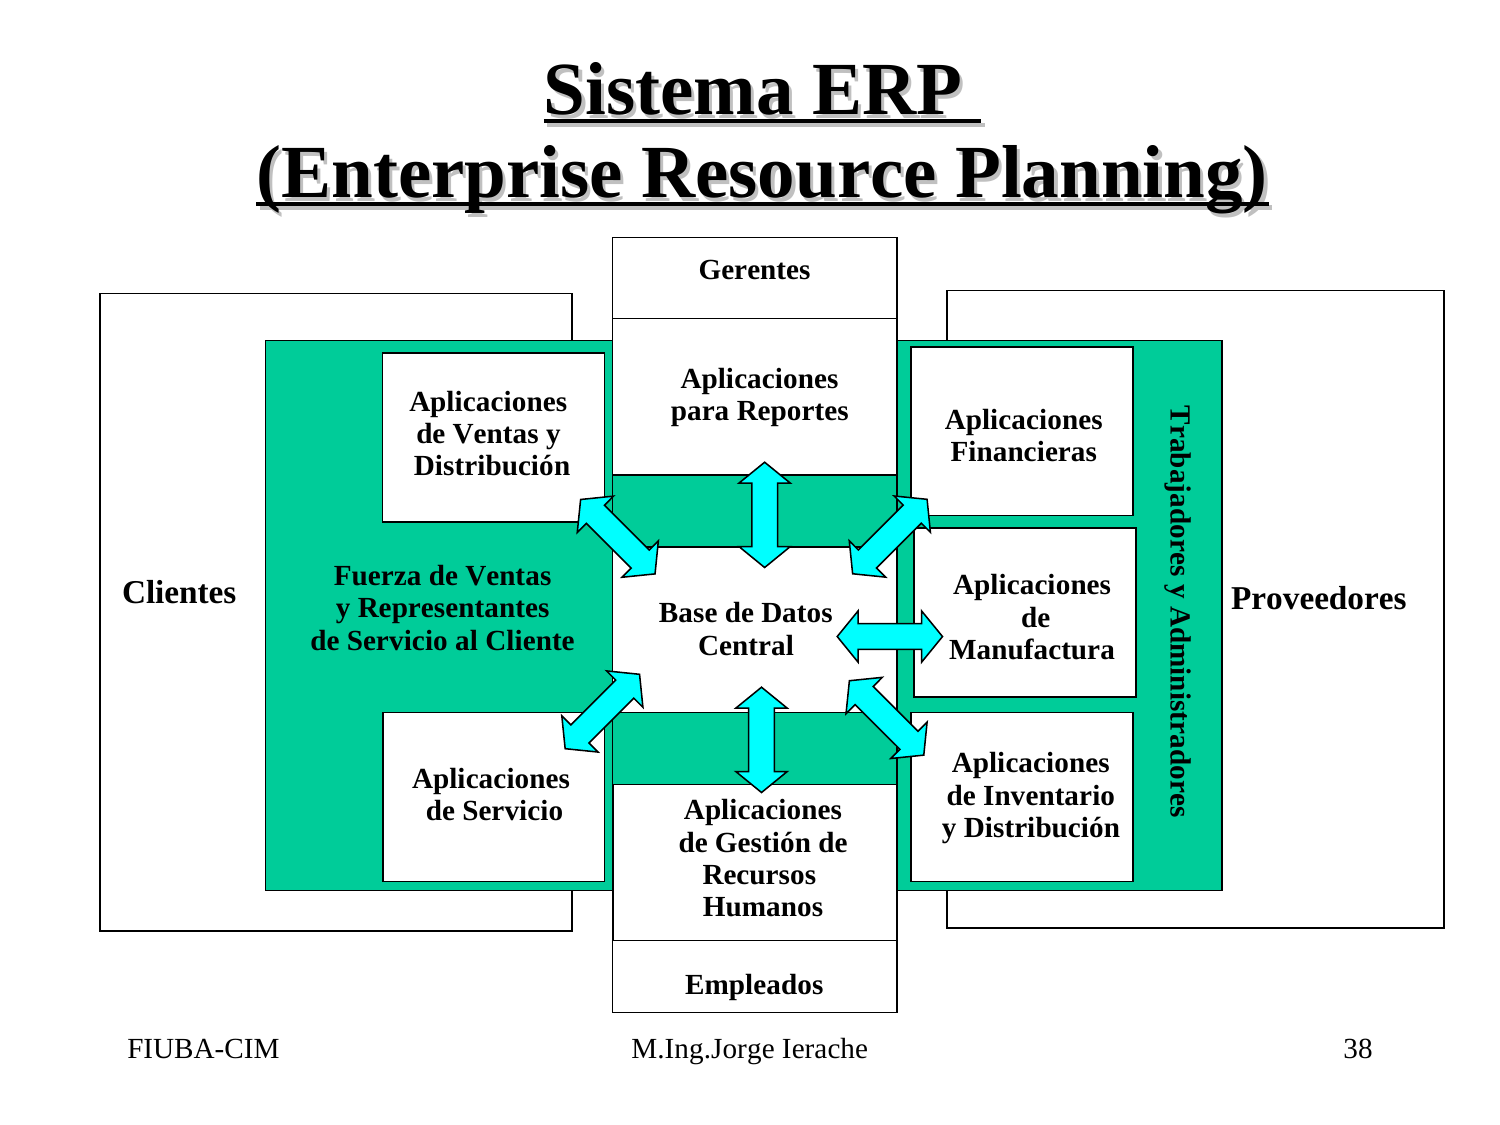

# Sistema ERP (Enterprise Resource Planning)
Gerentes
Aplicaciones
para Reportes
Aplicaciones
de Ventas y
Distribución
Aplicaciones
Financieras
Fuerza de Ventas
y Representantes
de Servicio al Cliente
Aplicaciones
 de
Manufactura
Clientes
Proveedores
Trabajadores y Administradores
Base de Datos
Central
Aplicaciones
de Inventario
y Distribución
Aplicaciones
de Servicio
Aplicaciones
de Gestión de
Recursos
Humanos
Empleados
FIUBA-CIM
M.Ing.Jorge Ierache
38